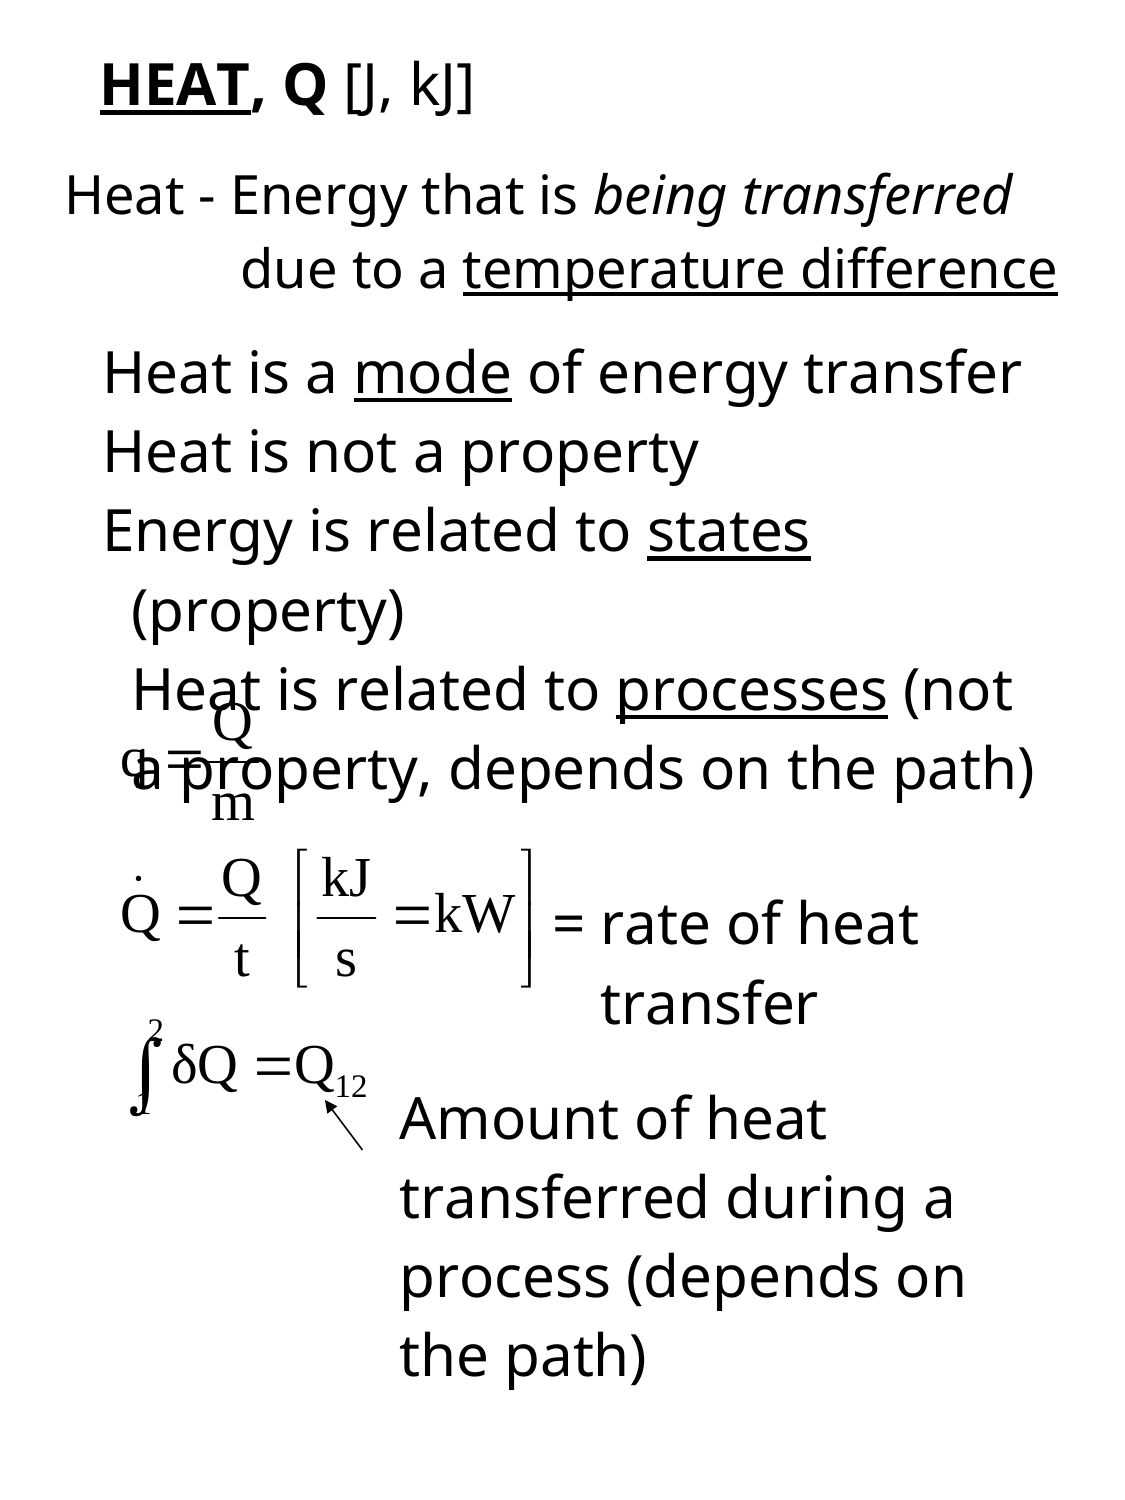

HEAT, Q [J, kJ]
Heat - Energy that is being transferred due to a temperature difference
Heat is a mode of energy transfer
Heat is not a property
Energy is related to states (property)
Heat is related to processes (not a property, depends on the path)
= rate of heat transfer
Amount of heat transferred during a process (depends on the path)